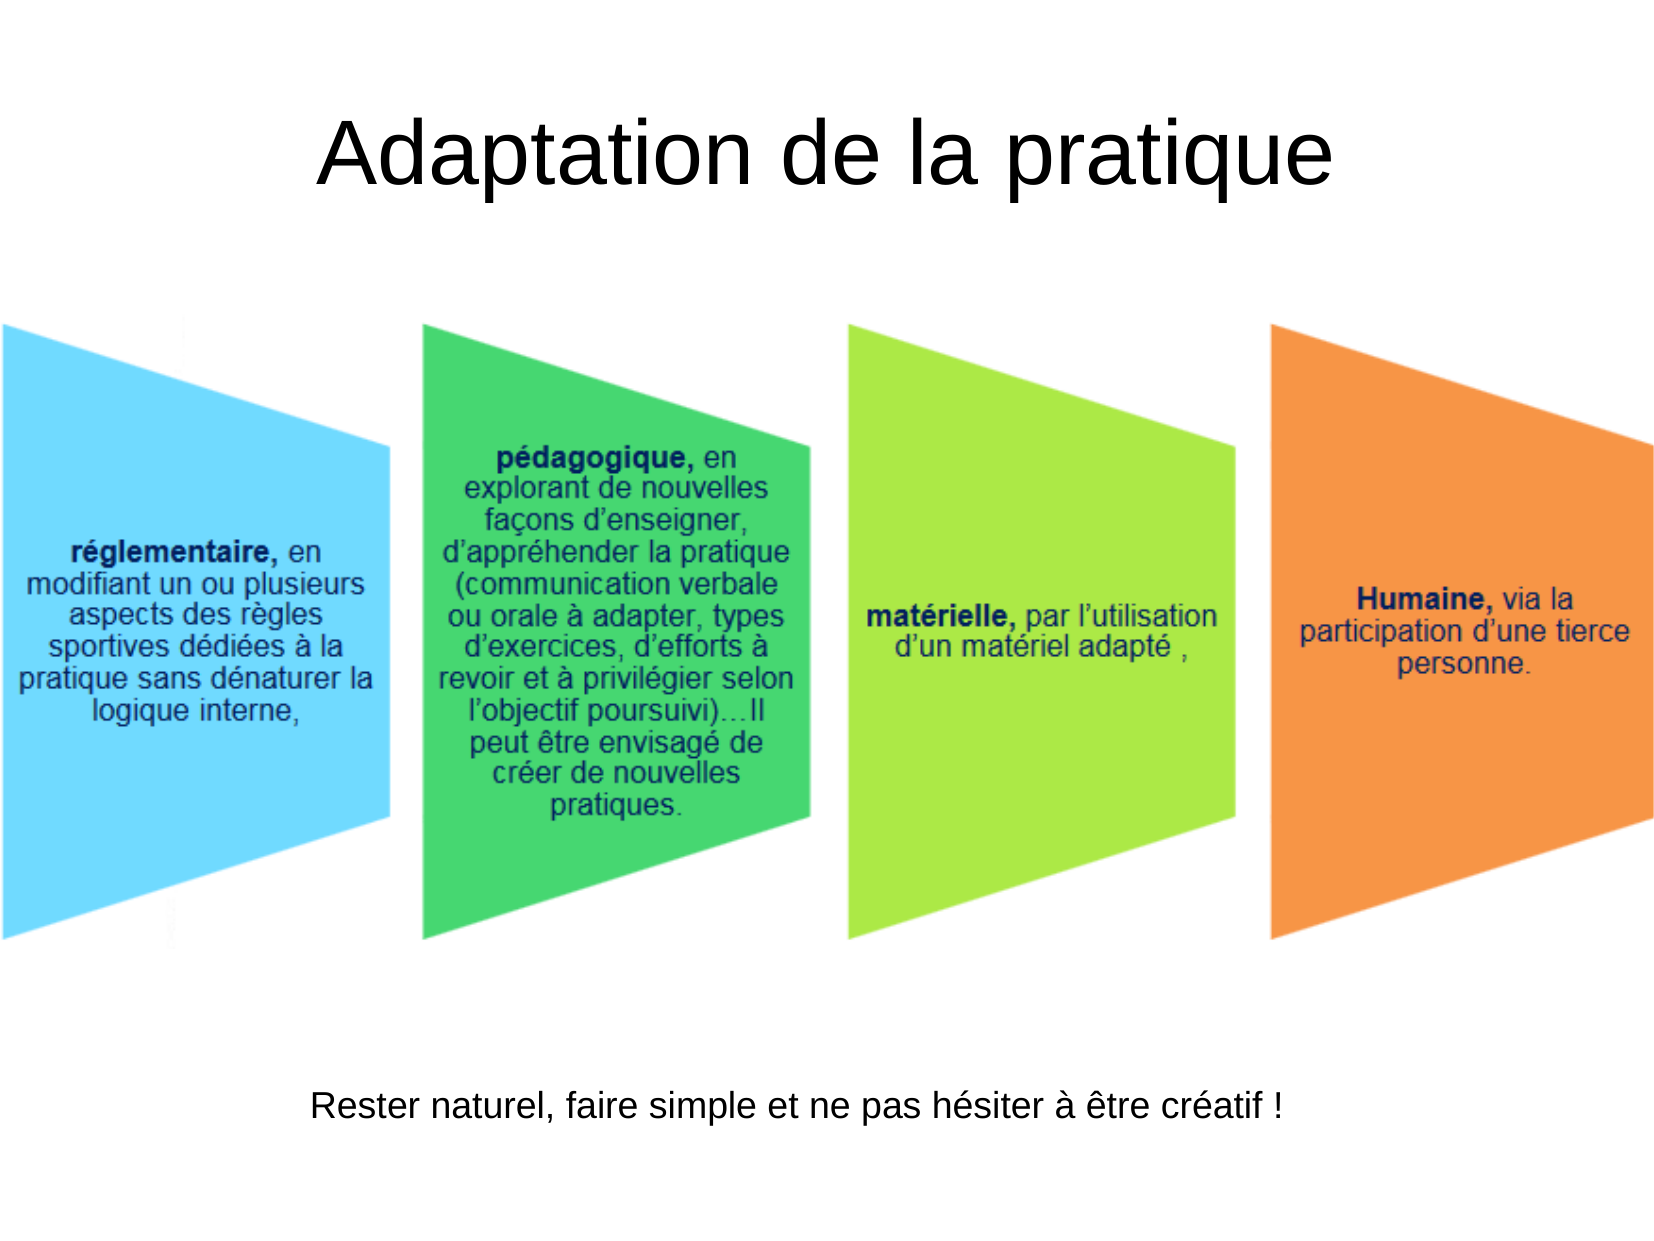

# Adaptation de la pratique
				Rester naturel, faire simple et ne pas hésiter à être créatif !